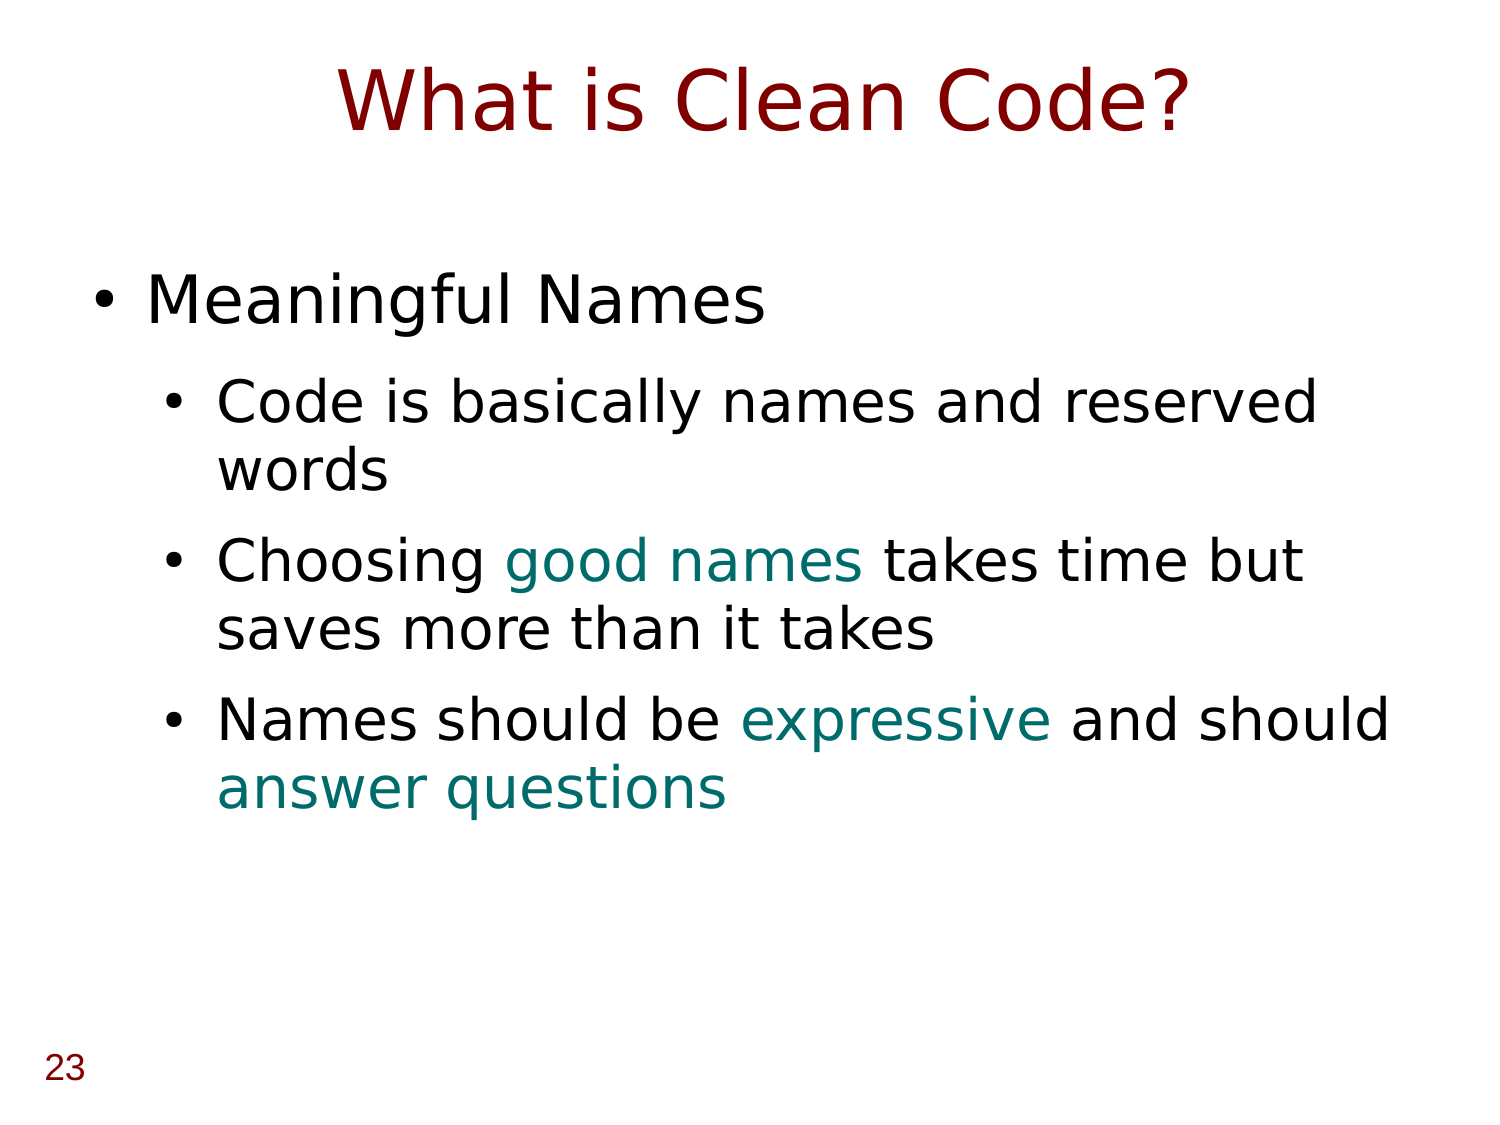

# What is Clean Code?
Meaningful Names
Code is basically names and reserved words
Choosing good names takes time but saves more than it takes
Names should be expressive and should answer questions